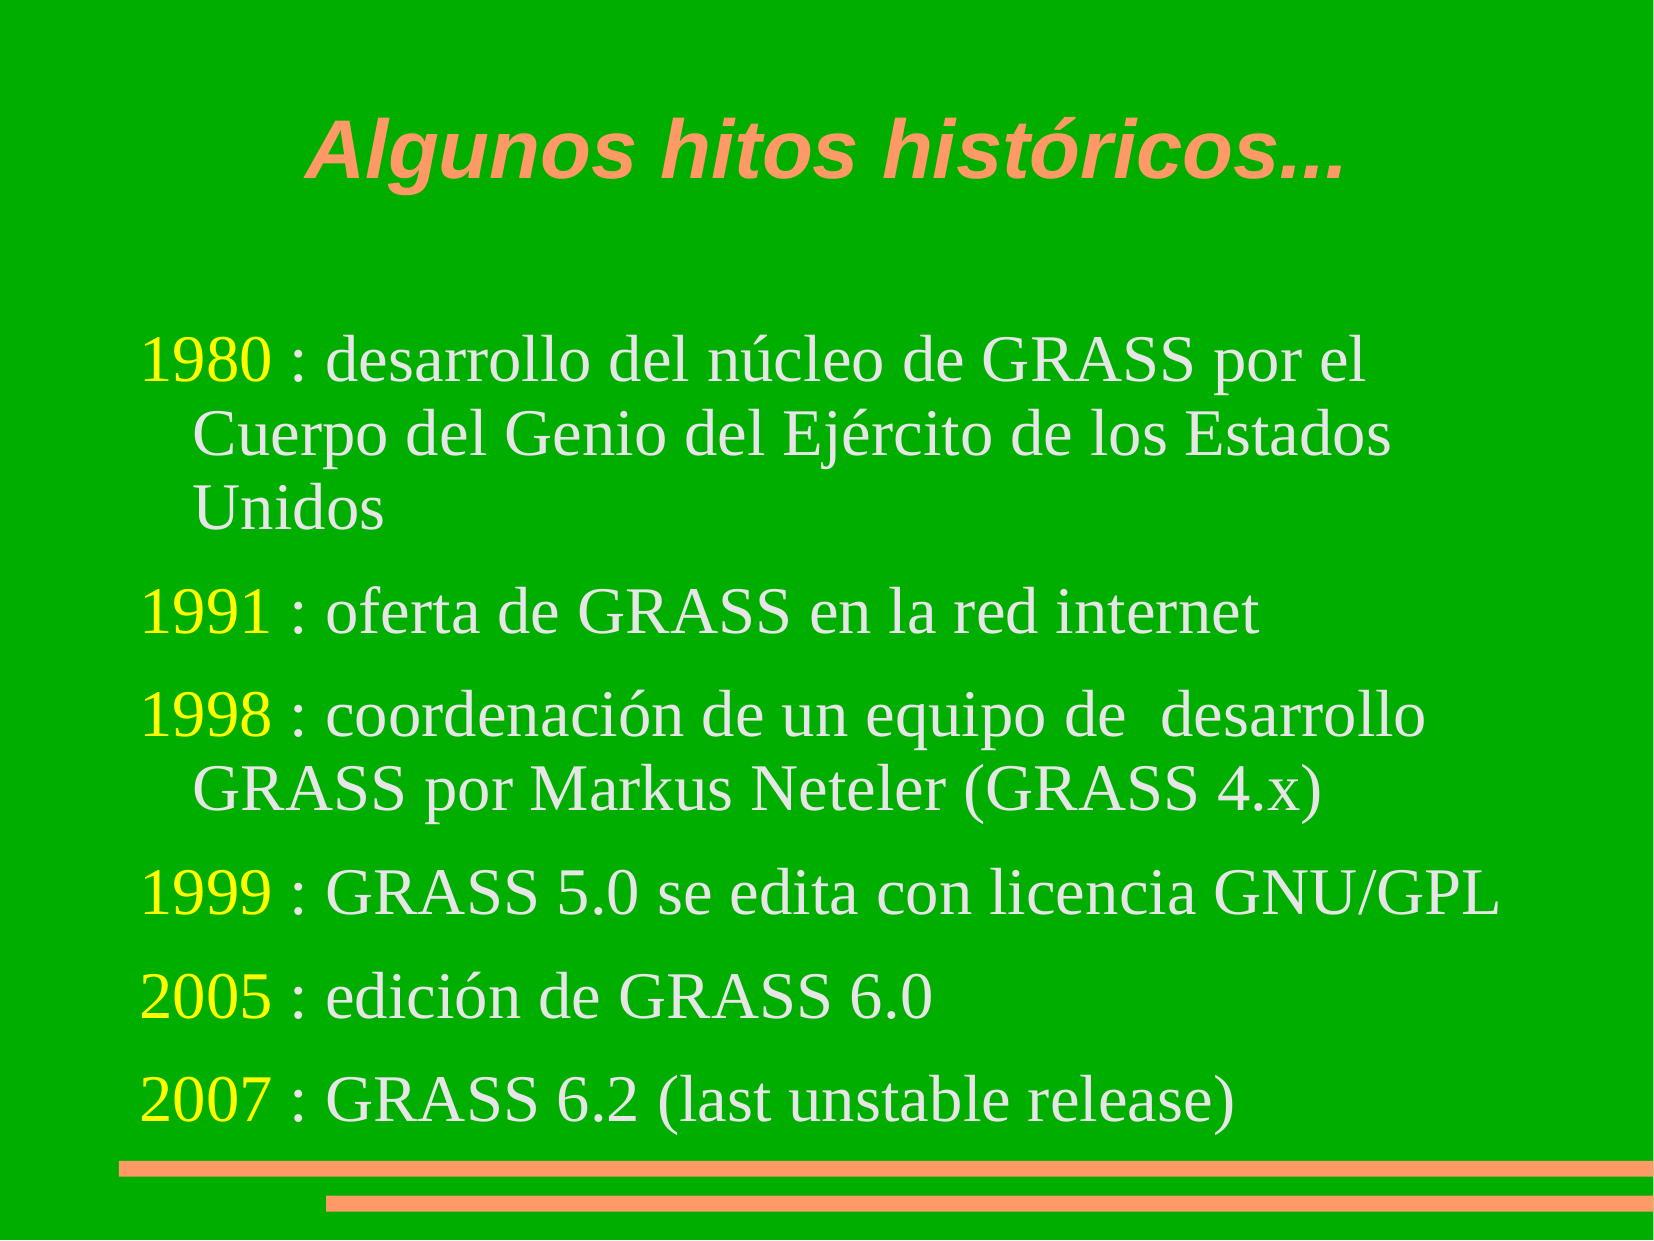

# Algunos hitos históricos...
1980 : desarrollo del núcleo de GRASS por el Cuerpo del Genio del Ejército de los Estados Unidos
1991 : oferta de GRASS en la red internet
1998 : coordenación de un equipo de desarrollo GRASS por Markus Neteler (GRASS 4.x)
1999 : GRASS 5.0 se edita con licencia GNU/GPL
2005 : edición de GRASS 6.0
2007 : GRASS 6.2 (last unstable release)